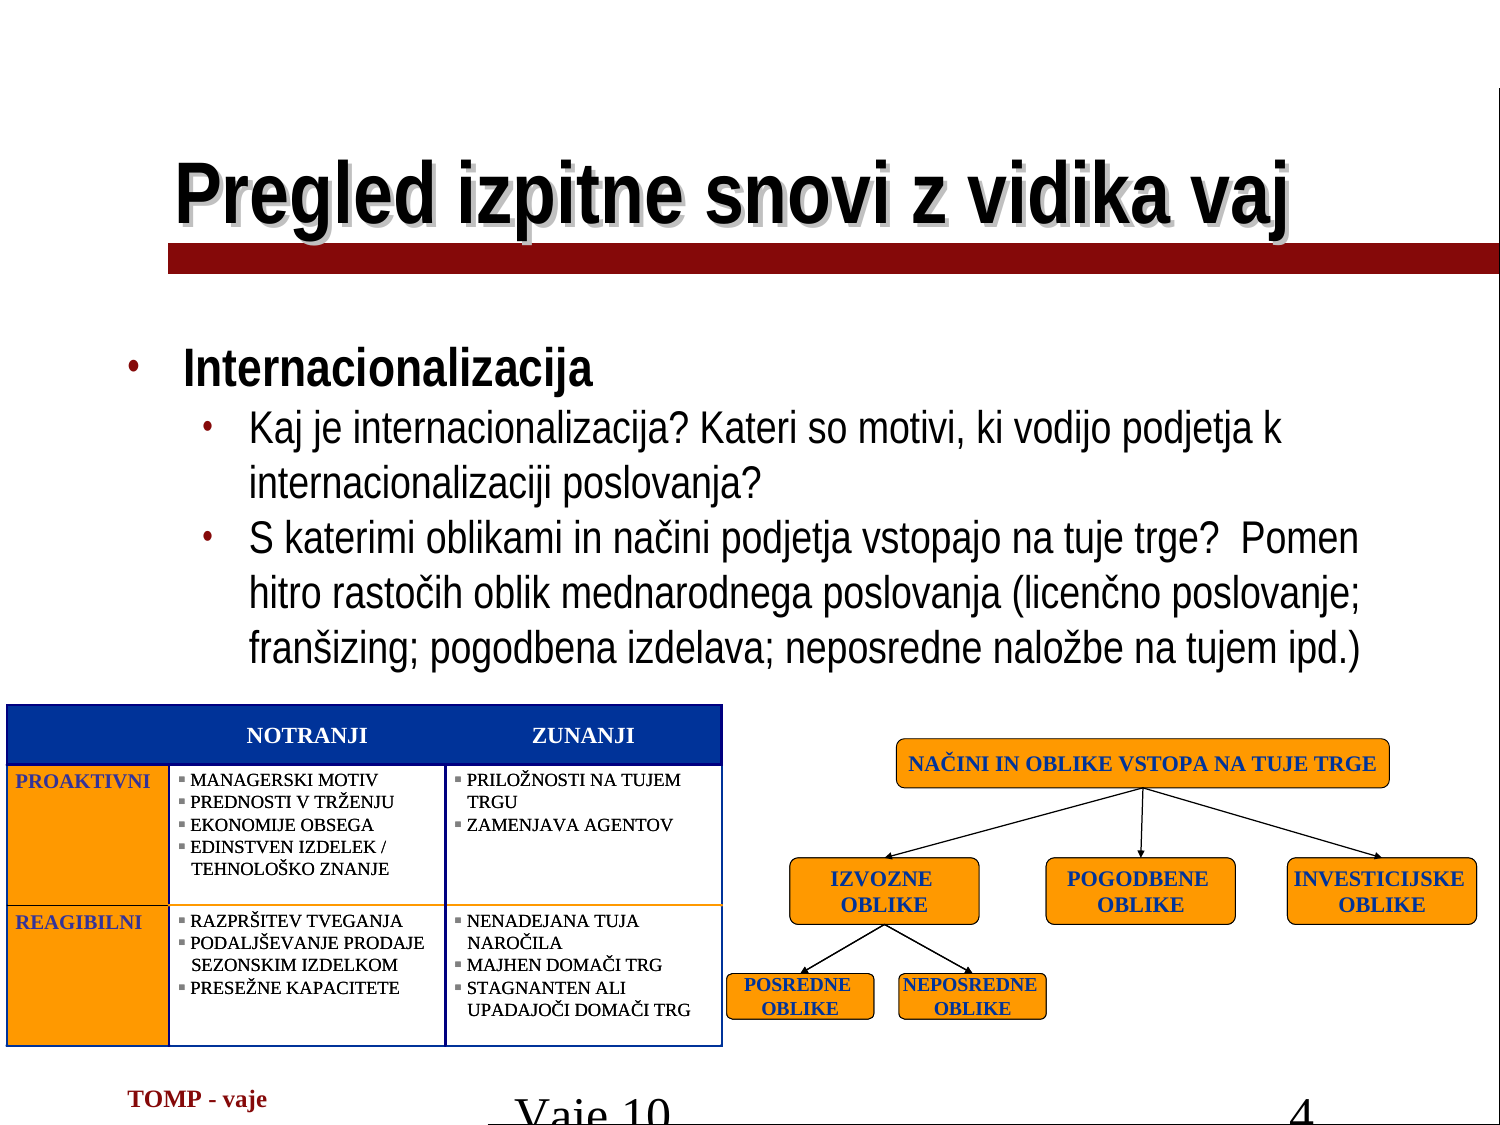

# Pregled izpitne snovi z vidika vaj
Internacionalizacija
Kaj je internacionalizacija? Kateri so motivi, ki vodijo podjetja k internacionalizaciji poslovanja?
S katerimi oblikami in načini podjetja vstopajo na tuje trge? Pomen hitro rastočih oblik mednarodnega poslovanja (licenčno poslovanje; franšizing; pogodbena izdelava; neposredne naložbe na tujem ipd.)
Vaje 5
4